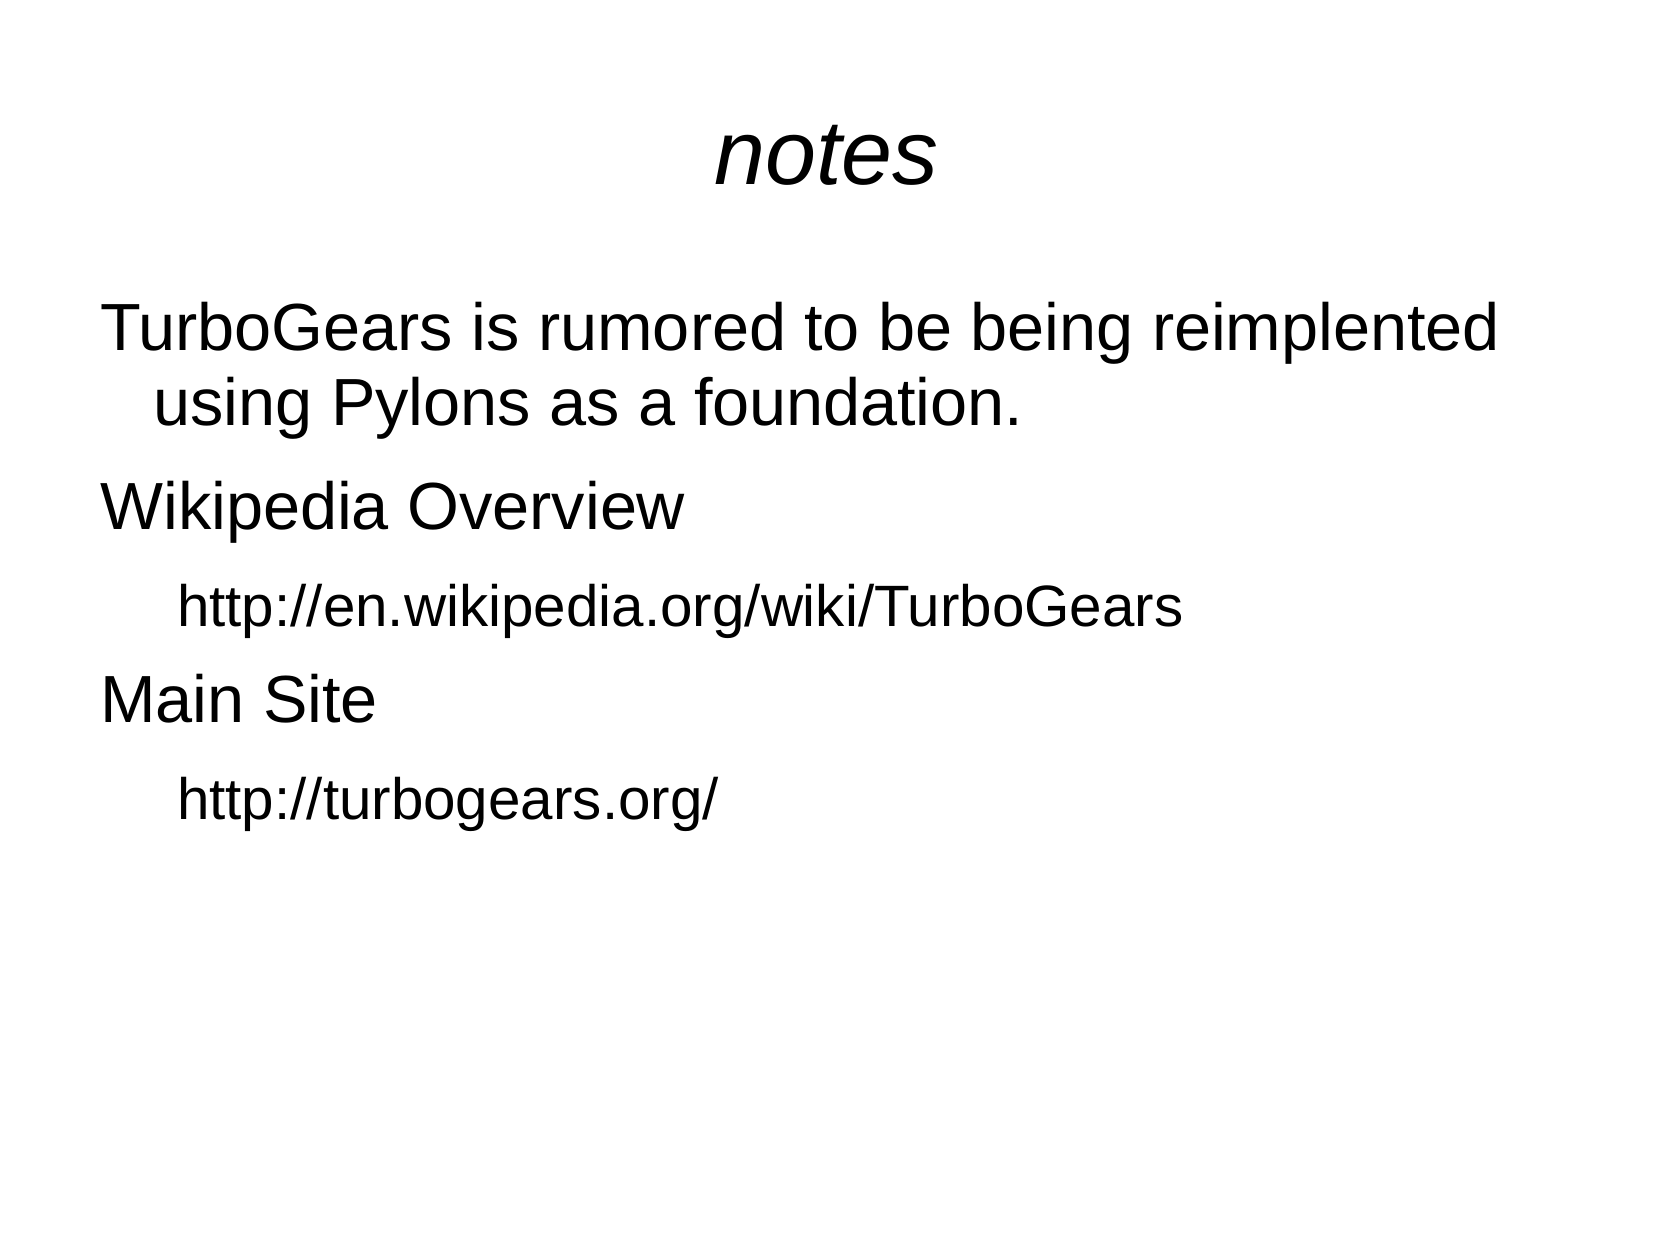

# notes
TurboGears is rumored to be being reimplented using Pylons as a foundation.
Wikipedia Overview
http://en.wikipedia.org/wiki/TurboGears
Main Site
http://turbogears.org/